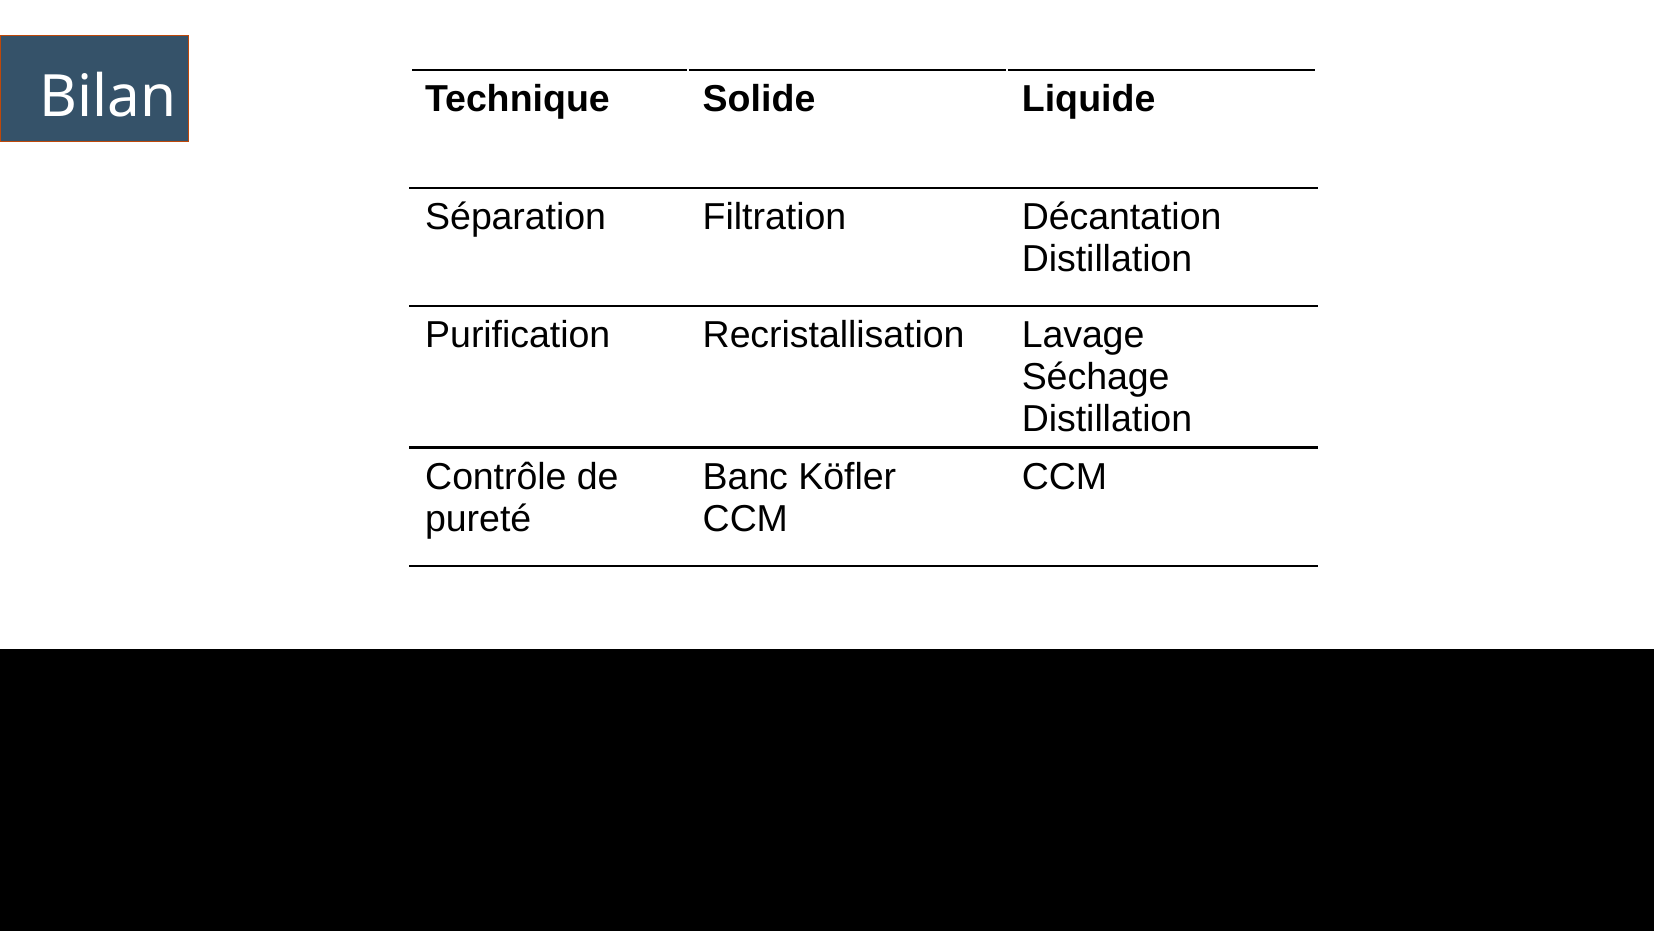

Bilan
| Technique | Solide | Liquide |
| --- | --- | --- |
| Séparation | Filtration | Décantation Distillation |
| Purification | Recristallisation | Lavage Séchage Distillation |
| Contrôle de pureté | Banc Köfler CCM | CCM |